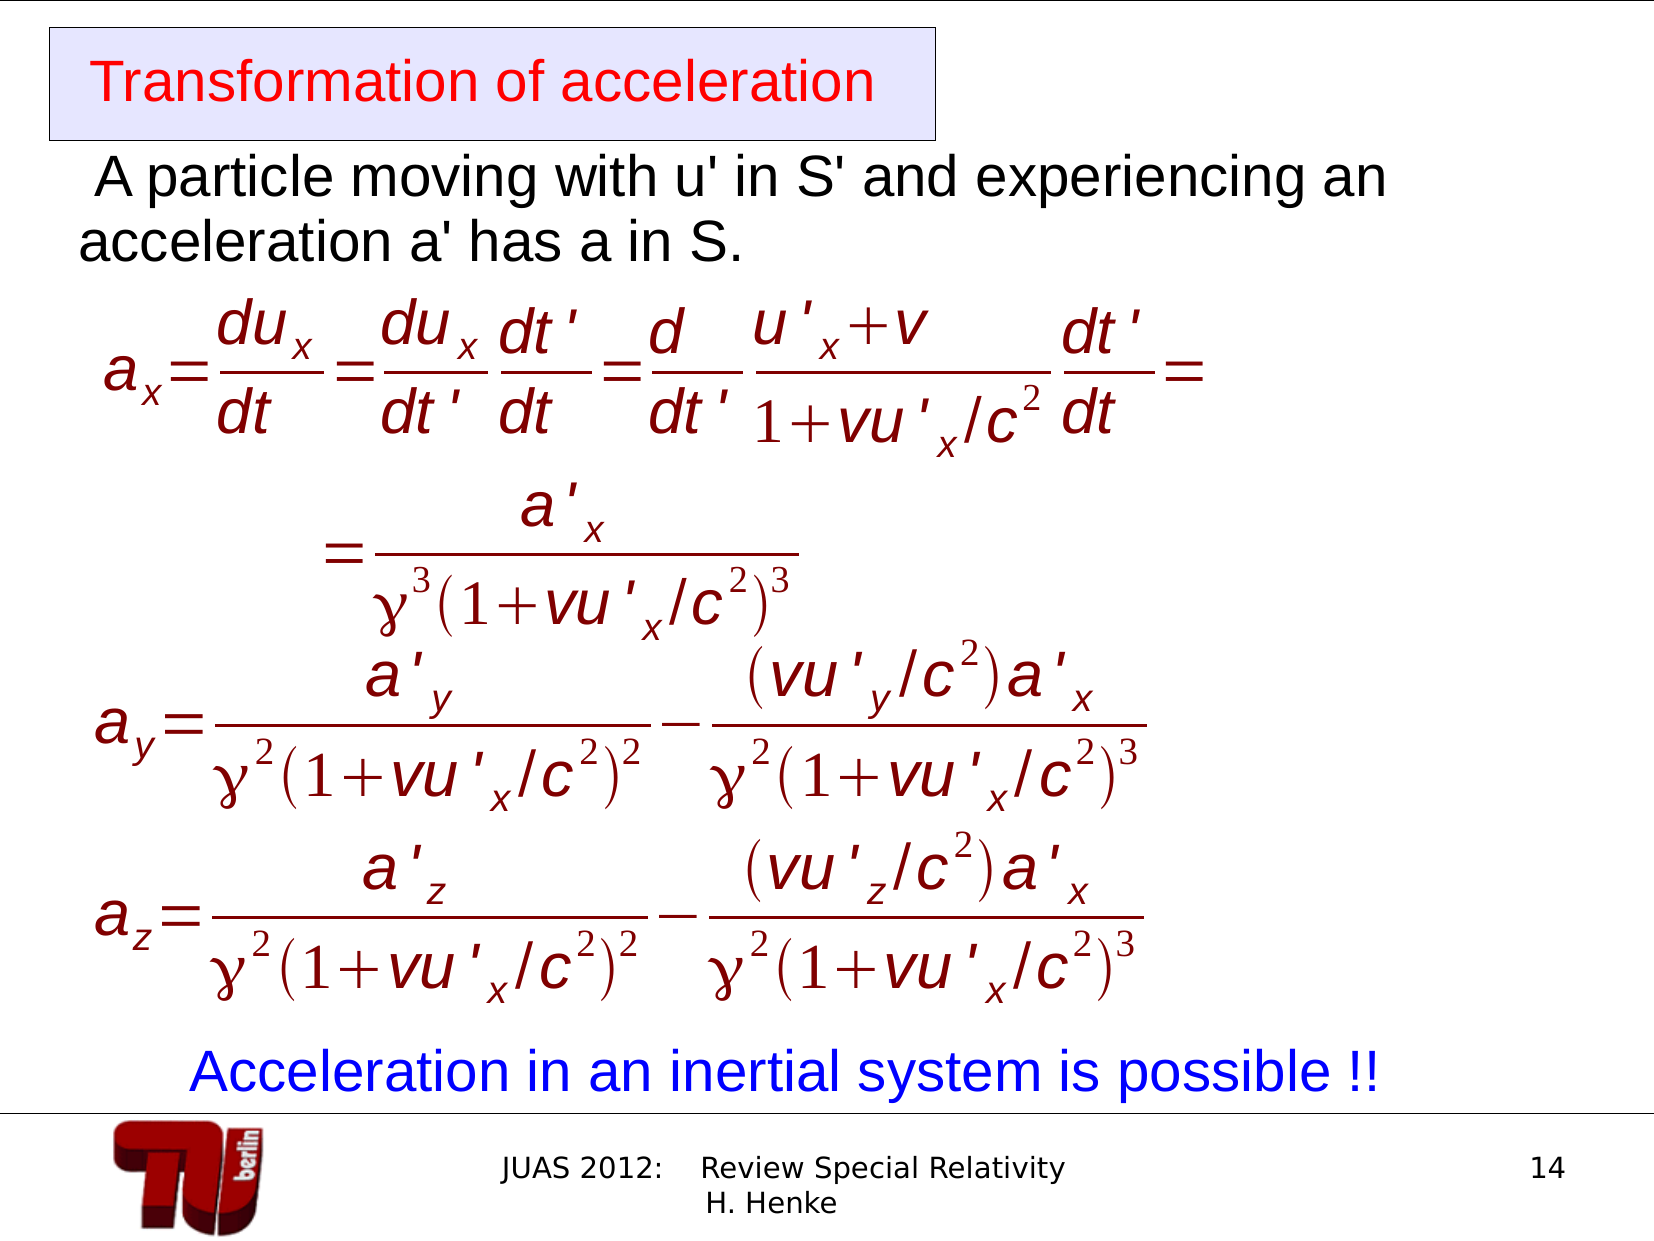

Transformation of acceleration
 A particle moving with u' in S' and experiencing an acceleration a' has a in S.
Acceleration in an inertial system is possible !!
14